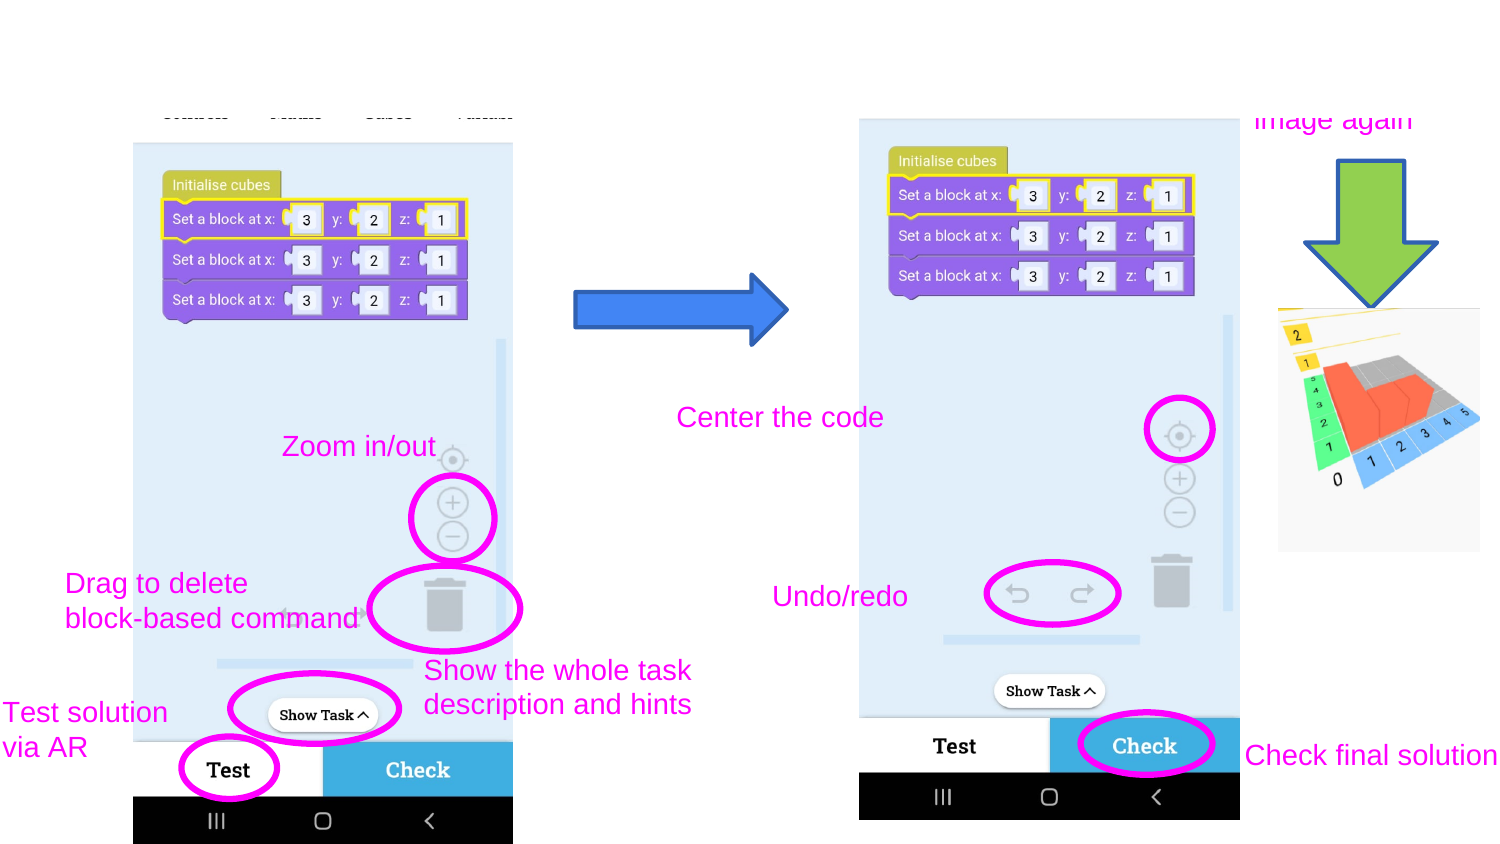

View the desired
image again
Go back to the list of tasks
Center the code
Zoom in/out
Drag to delete
block-based command
Undo/redo
Show the whole task description and hints
Test solution
via AR
Check final solution